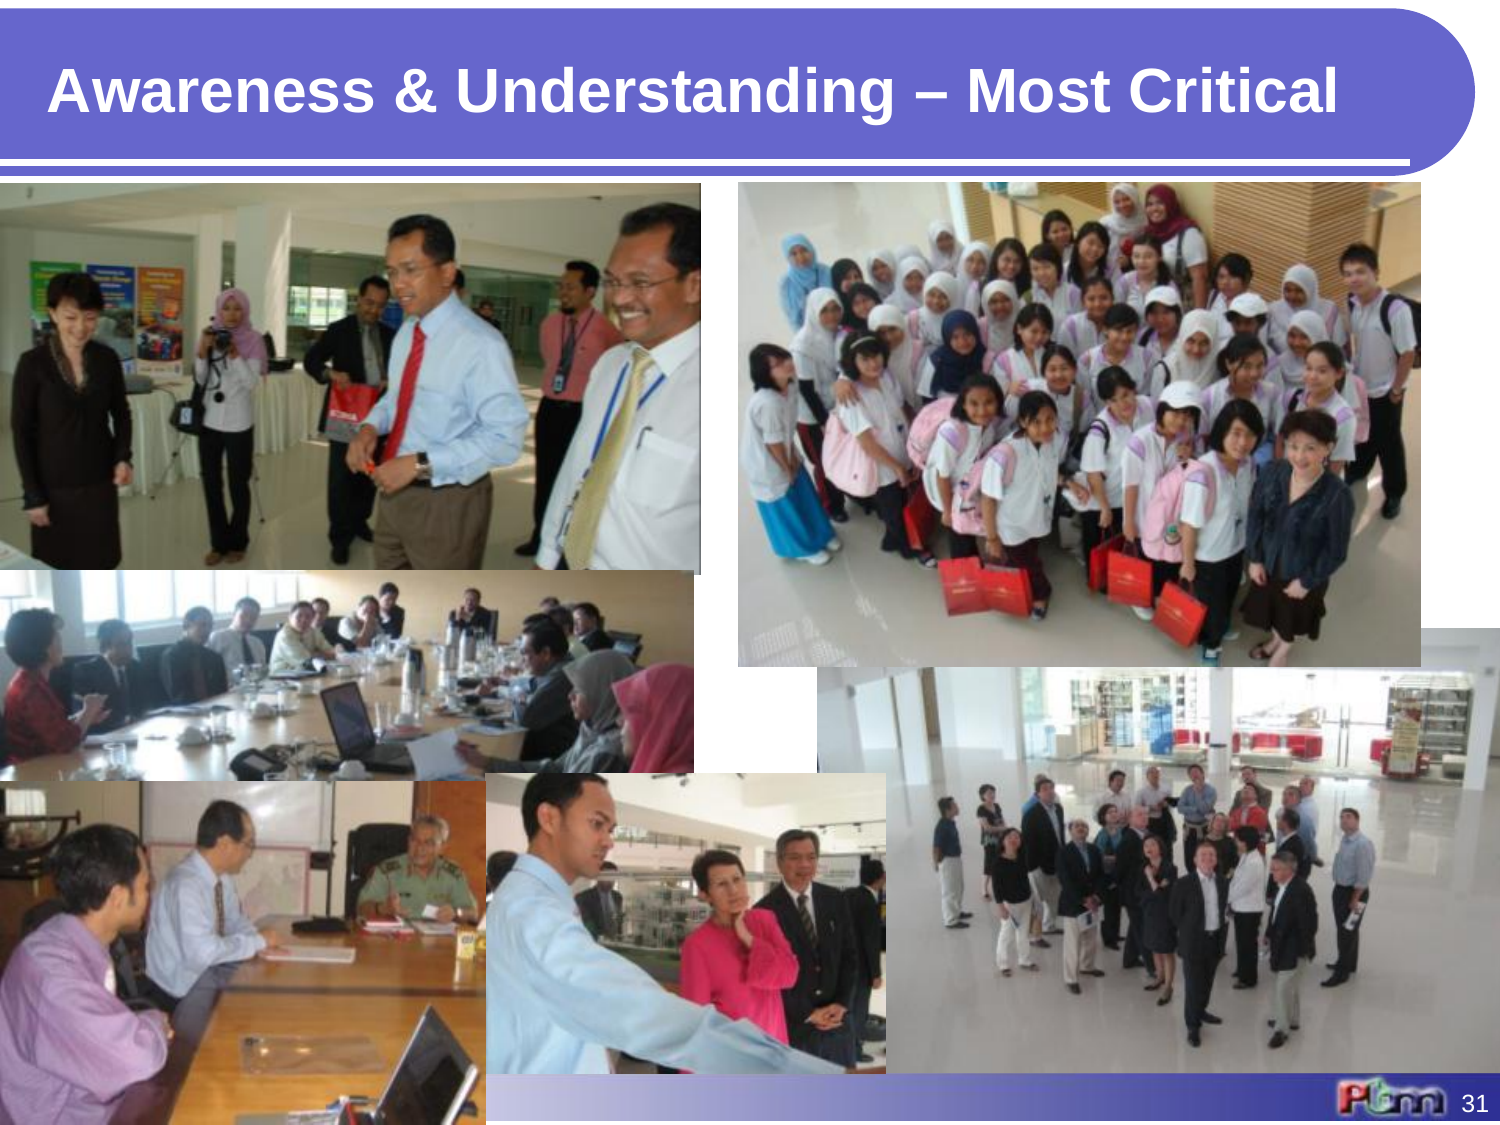

# Awareness & Understanding – Most Critical